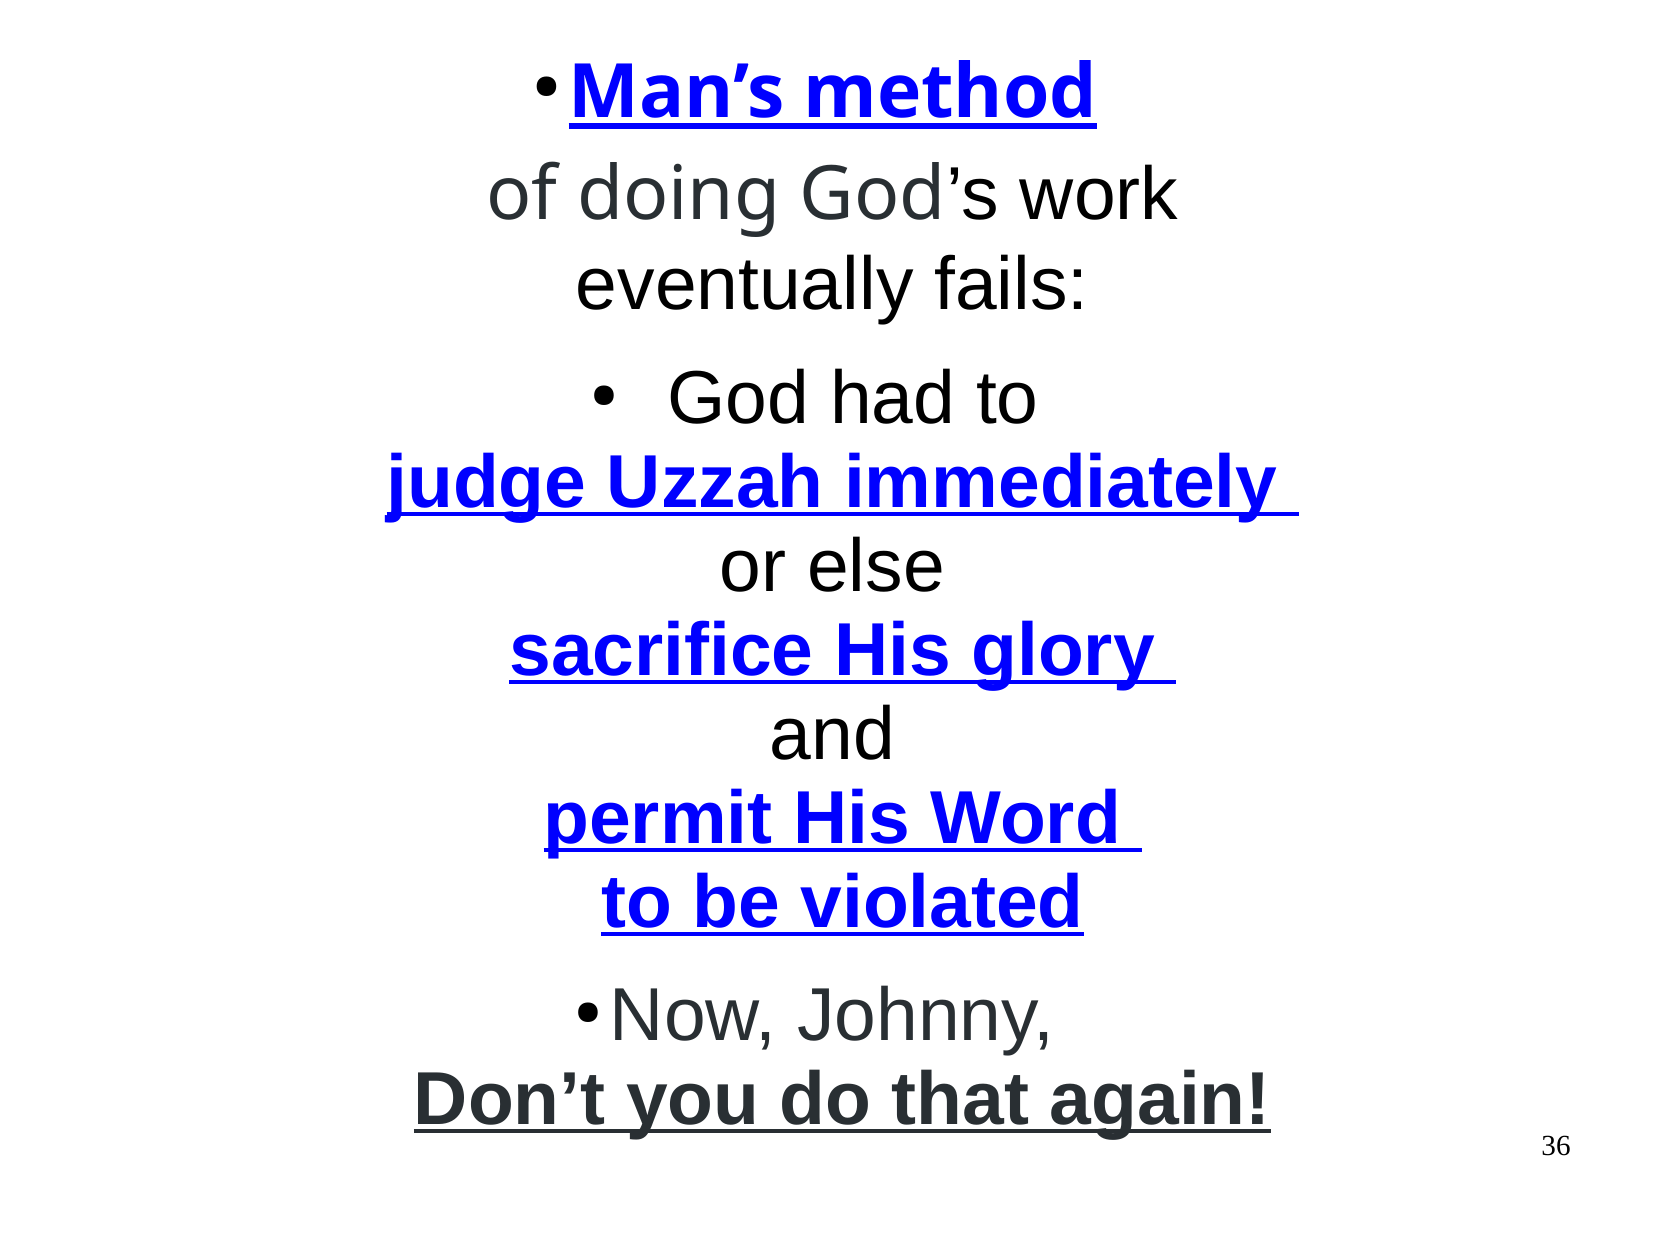

# Man’s method of doing God’s work eventually fails:
 God had to
judge Uzzah immediately
or else
sacrifice His glory
and
permit His Word
to be violated
Now, Johnny,
Don’t you do that again!
36